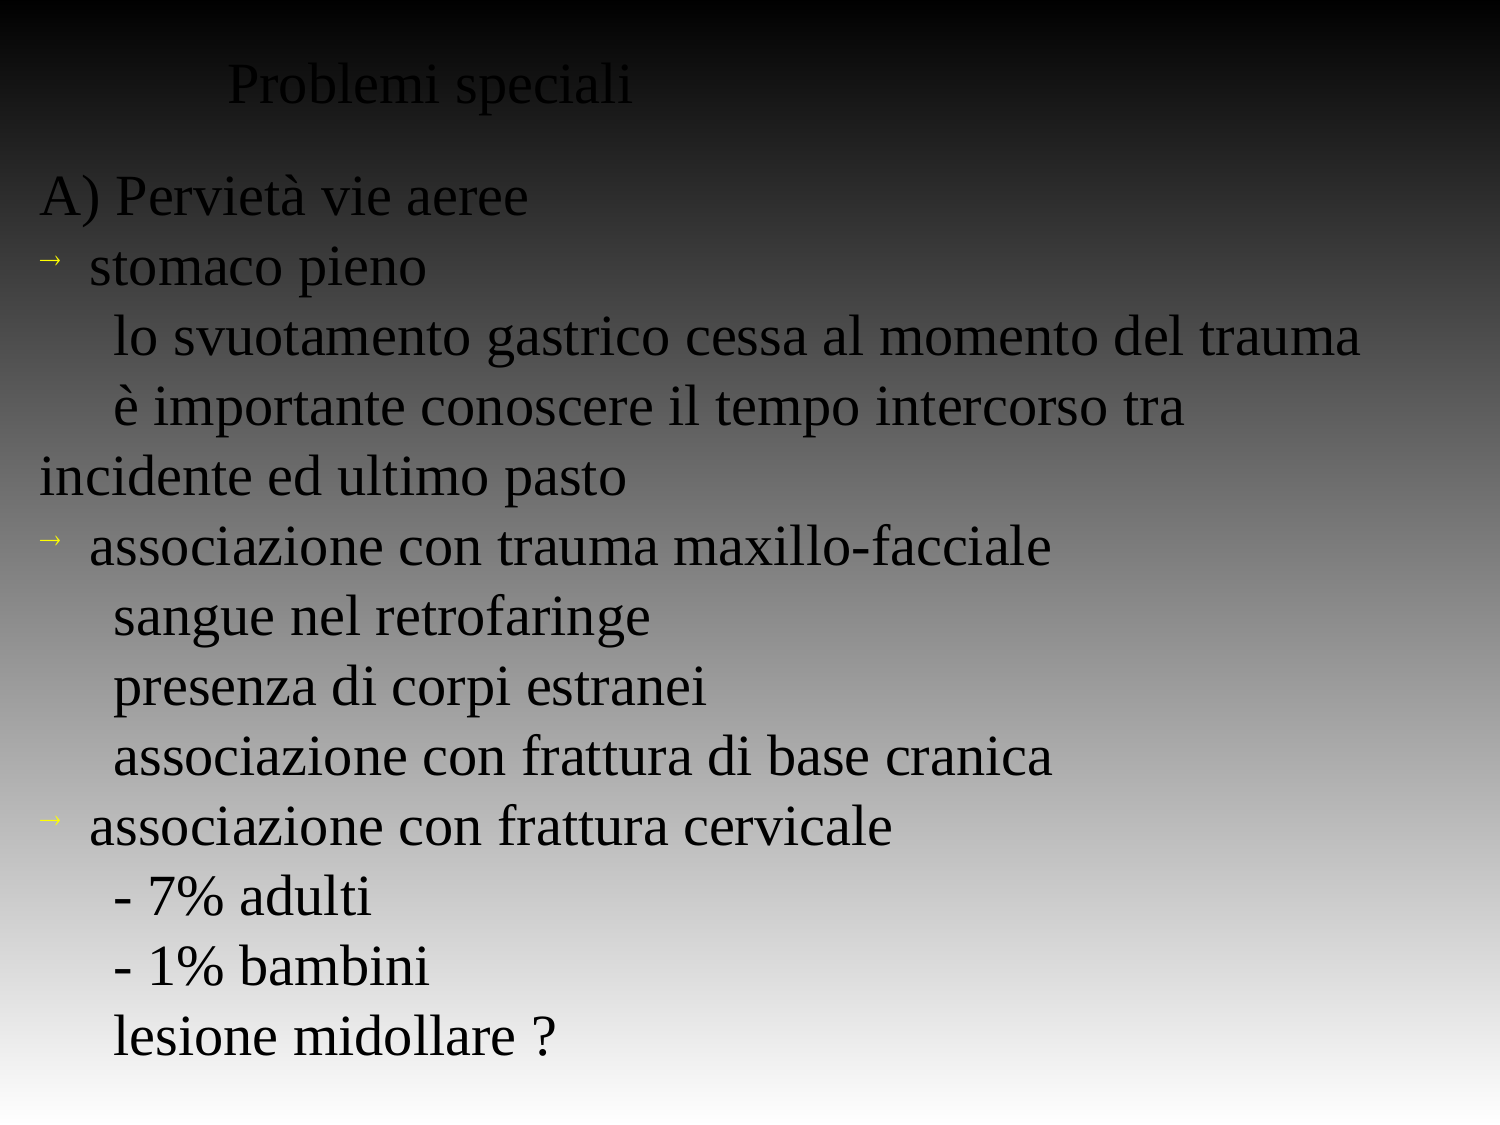

Problemi speciali
A) Pervietà vie aeree
 stomaco pieno
 	lo svuotamento gastrico cessa al momento del trauma
 	è importante conoscere il tempo intercorso tra 		incidente ed ultimo pasto
 associazione con trauma maxillo-facciale
 	sangue nel retrofaringe
 	presenza di corpi estranei
	associazione con frattura di base cranica
 associazione con frattura cervicale
 	- 7% adulti
	- 1% bambini
 	lesione midollare ?